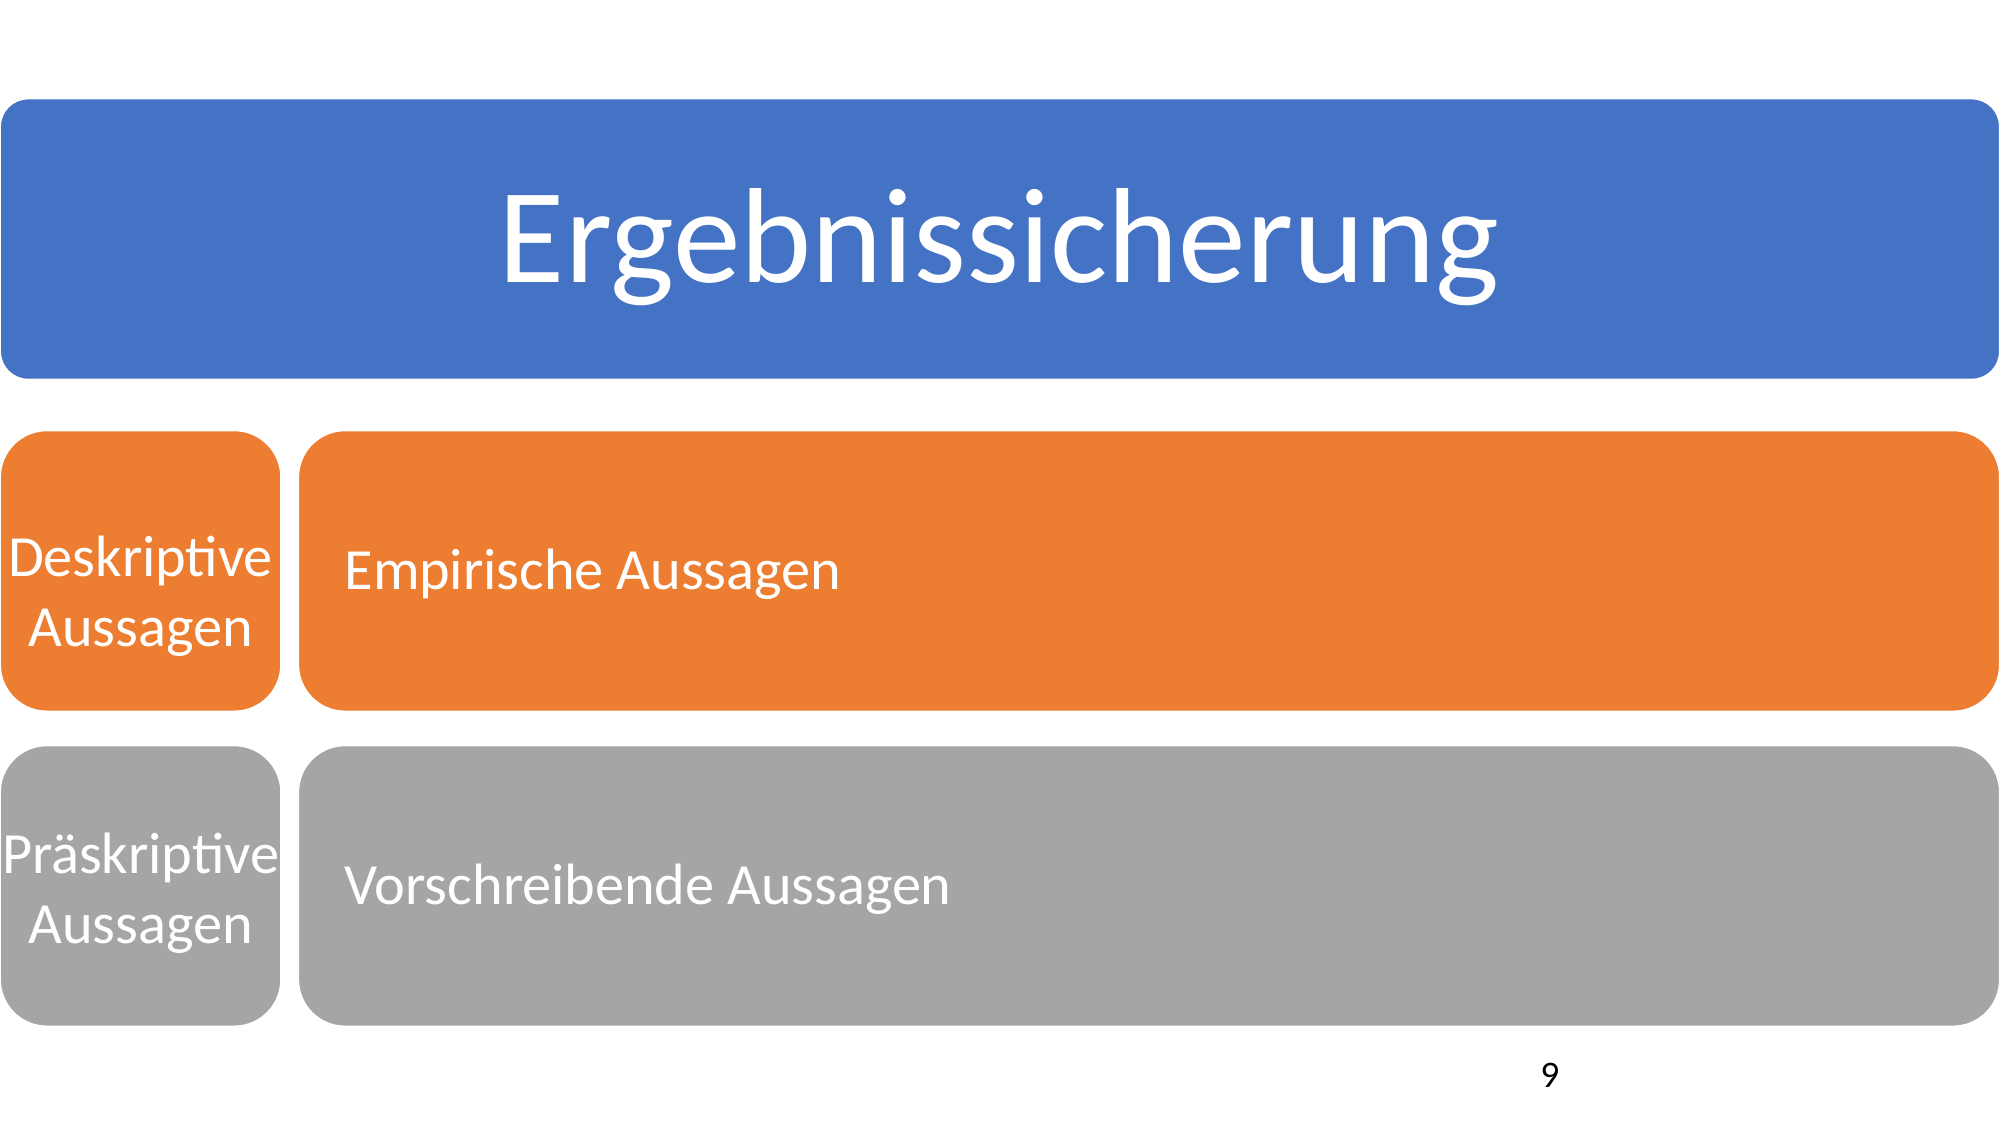

Ergebnissicherung
Empirische Aussagen
Vorschreibende Aussagen
Deskriptive Aussagen
Präskriptive Aussagen
5